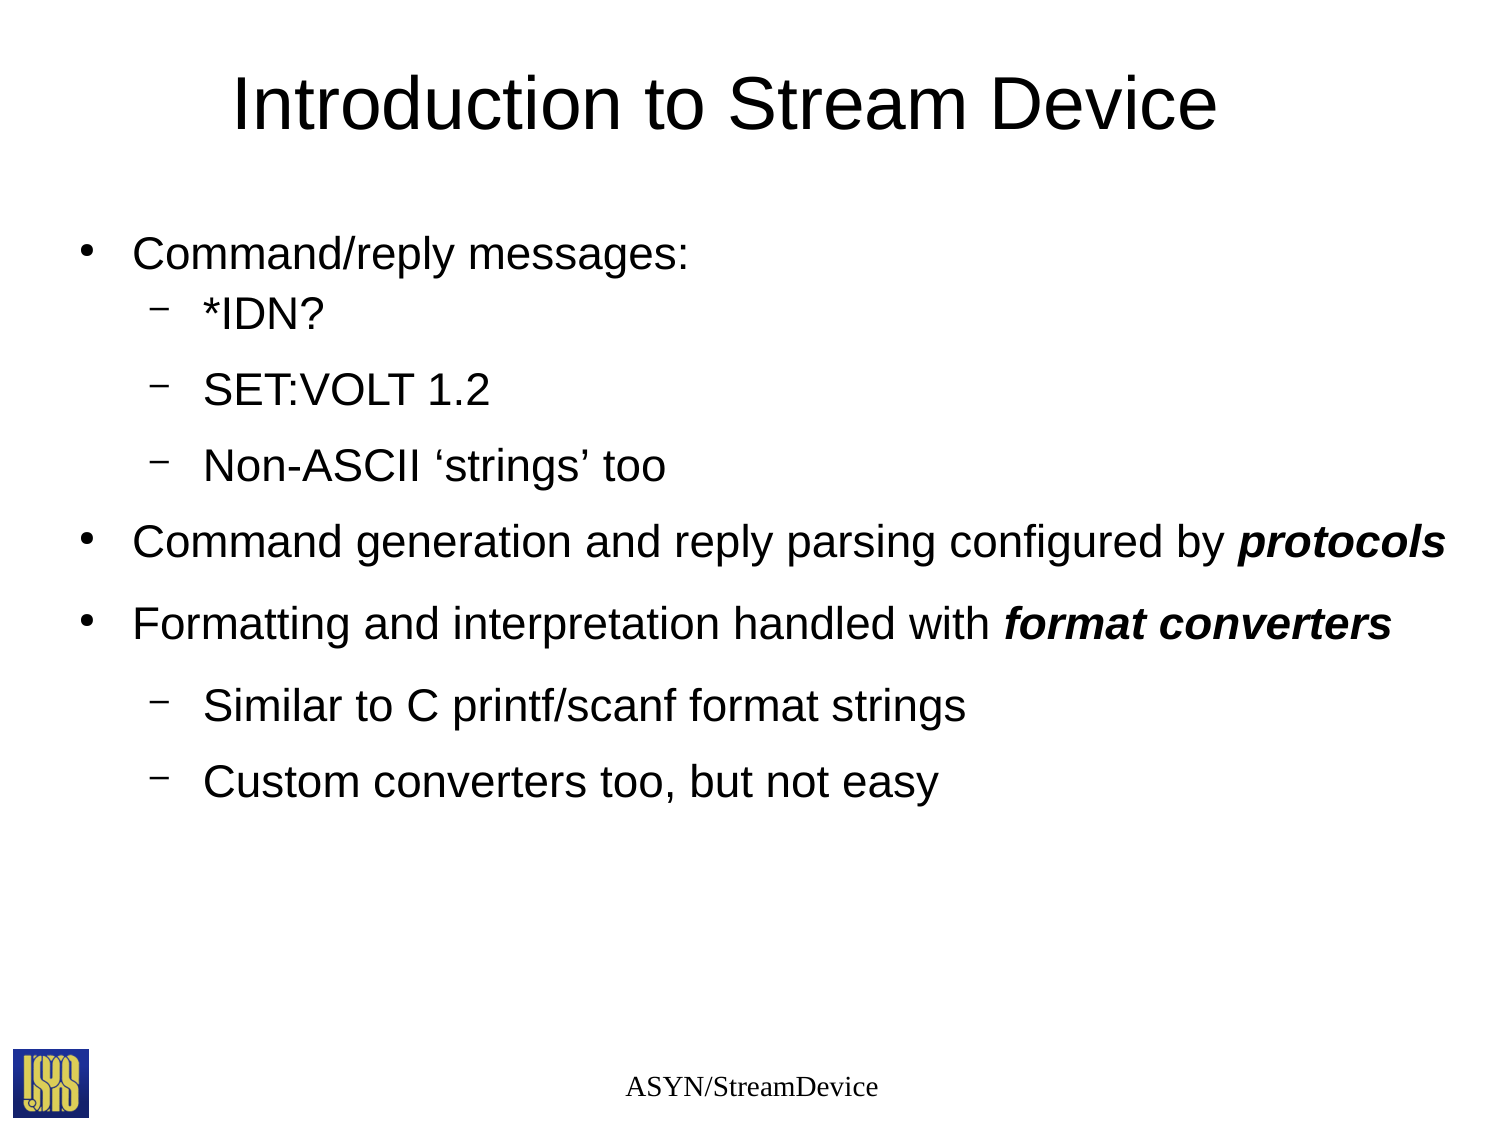

# Introduction to Stream Device
Command/reply messages:
*IDN?
SET:VOLT 1.2
Non-ASCII ‘strings’ too
Command generation and reply parsing configured by protocols
Formatting and interpretation handled with format converters
Similar to C printf/scanf format strings
Custom converters too, but not easy